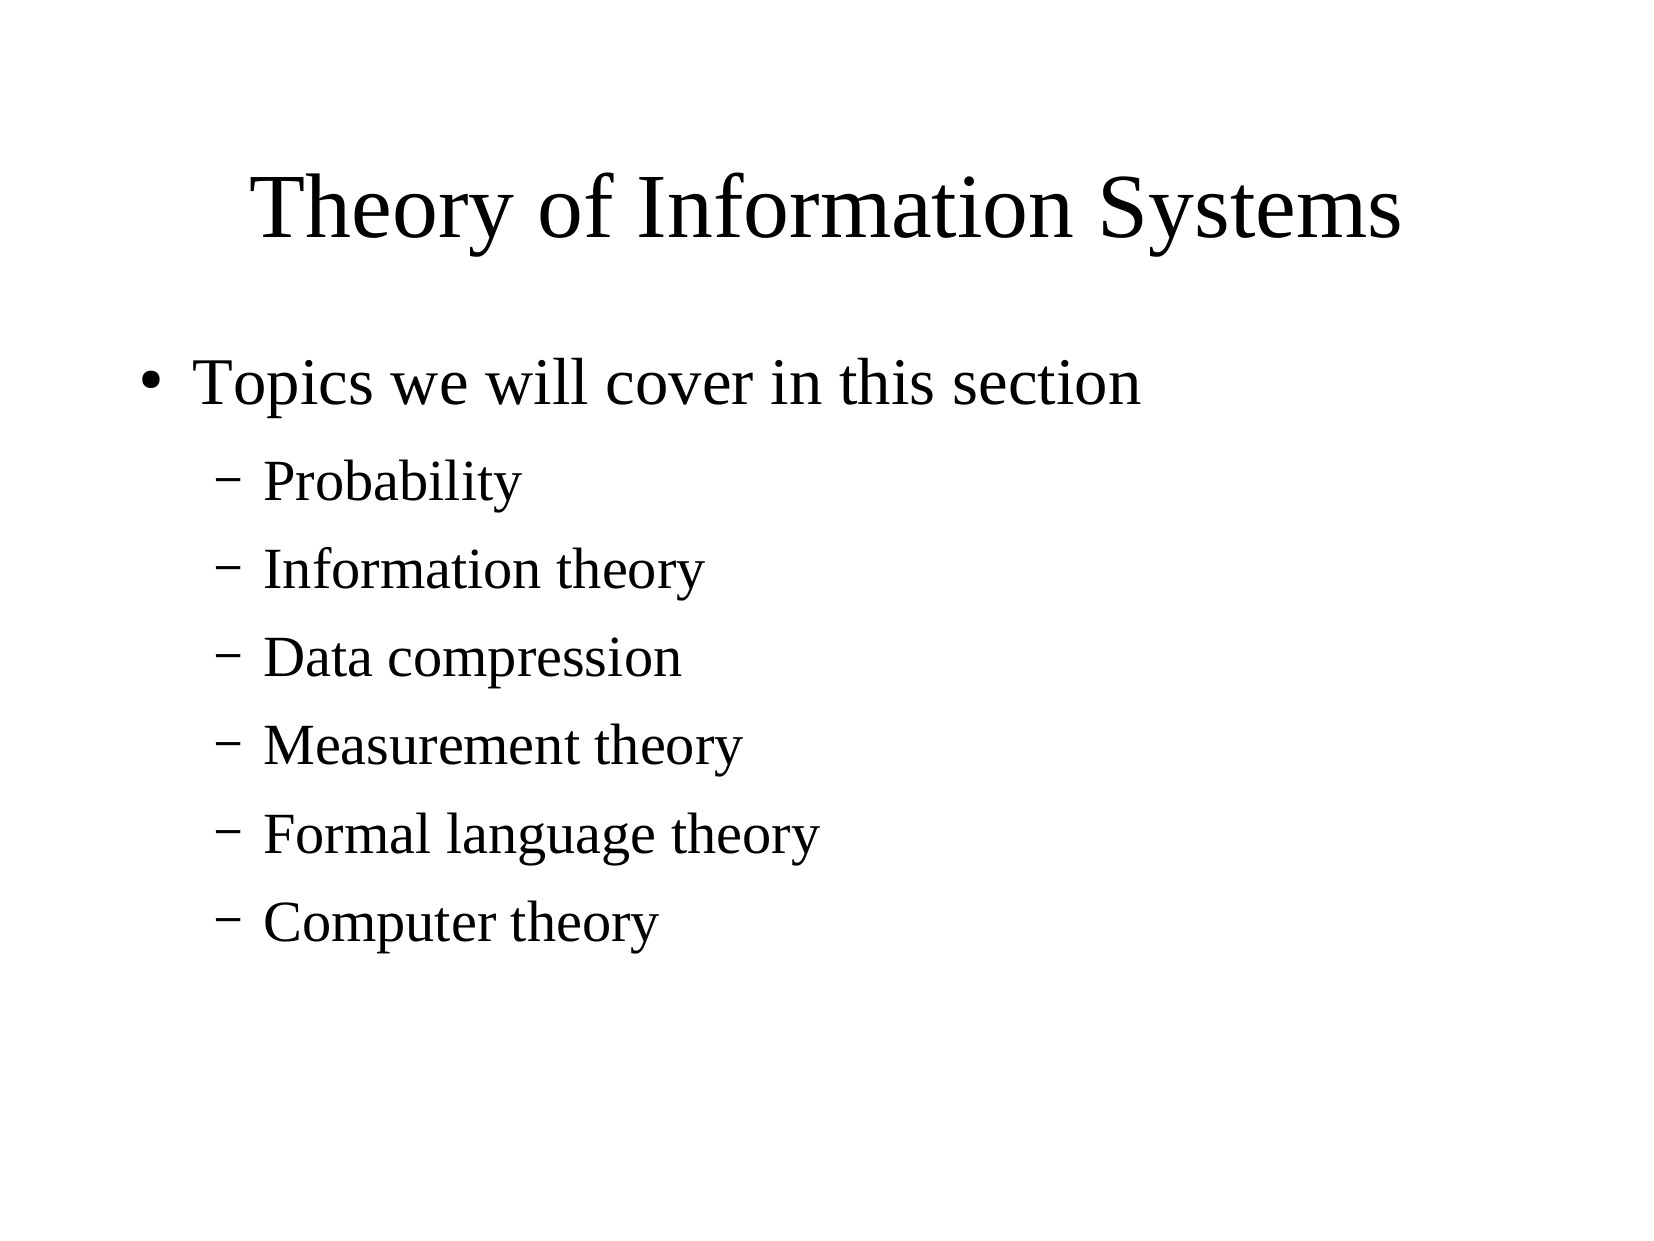

# Theory of Information Systems
Topics we will cover in this section
Probability
Information theory
Data compression
Measurement theory
Formal language theory
Computer theory